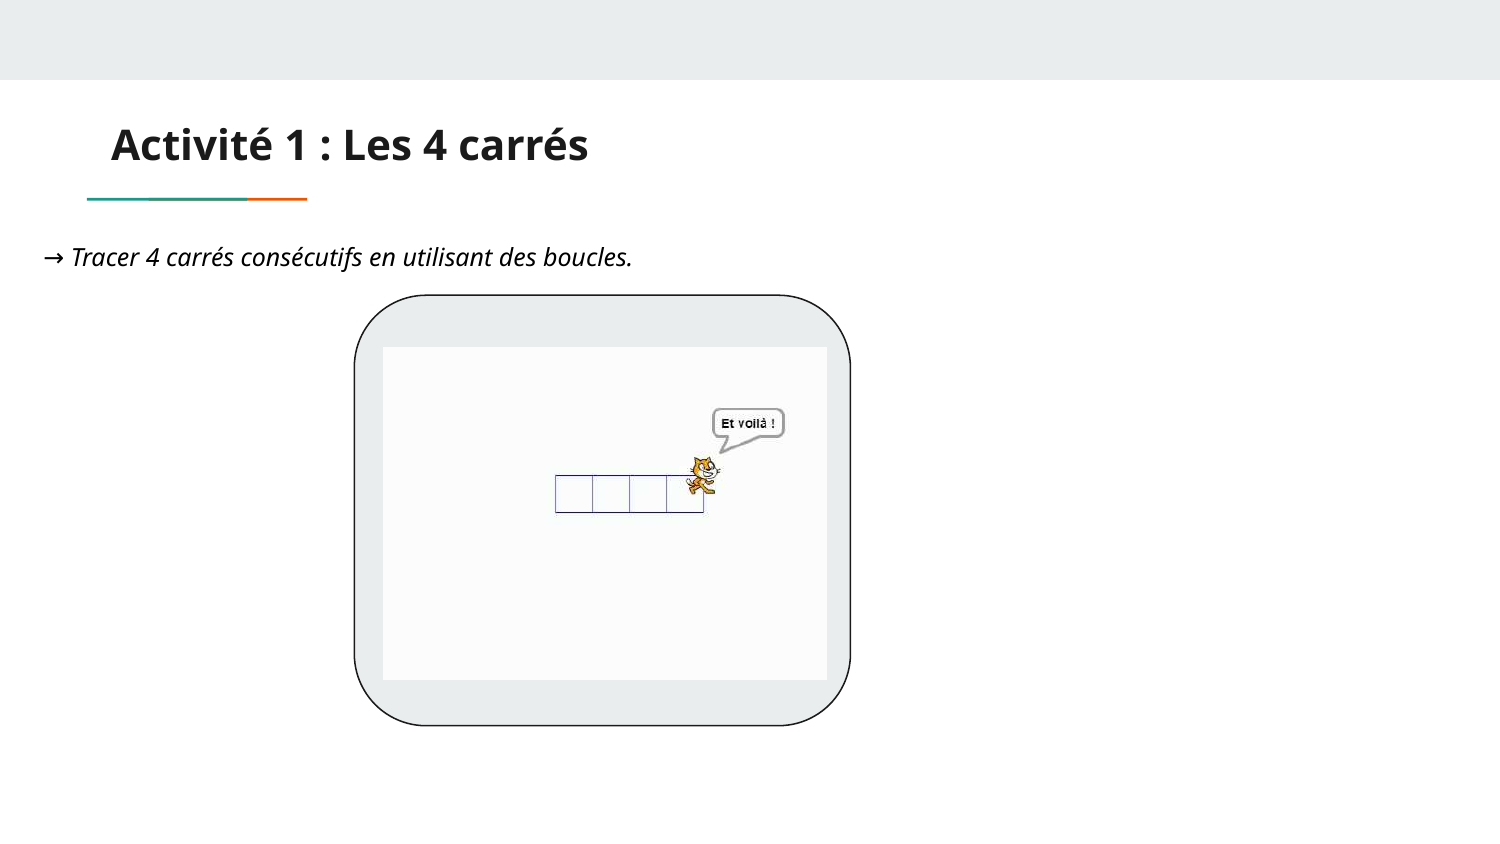

# Activité 1 : Les 4 carrés
→ Tracer 4 carrés consécutifs en utilisant des boucles.